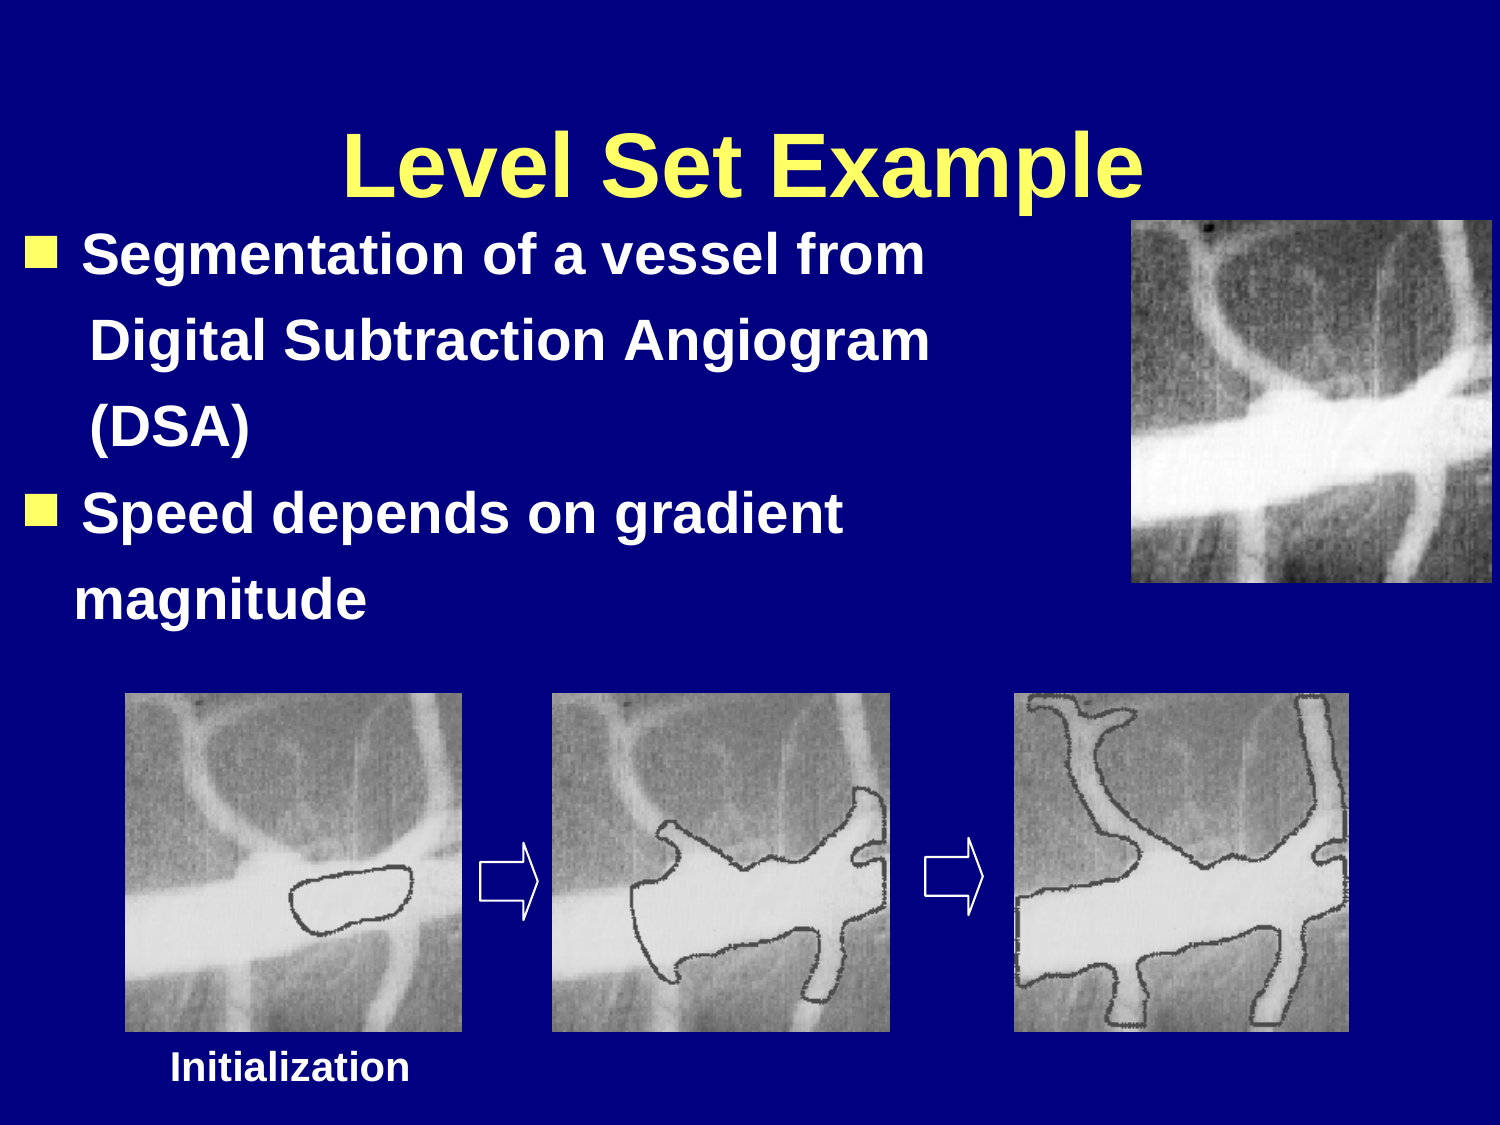

# Level Set Example
Segmentation of a vessel from
 Digital Subtraction Angiogram
 (DSA)
Speed depends on gradient
 magnitude
Initialization